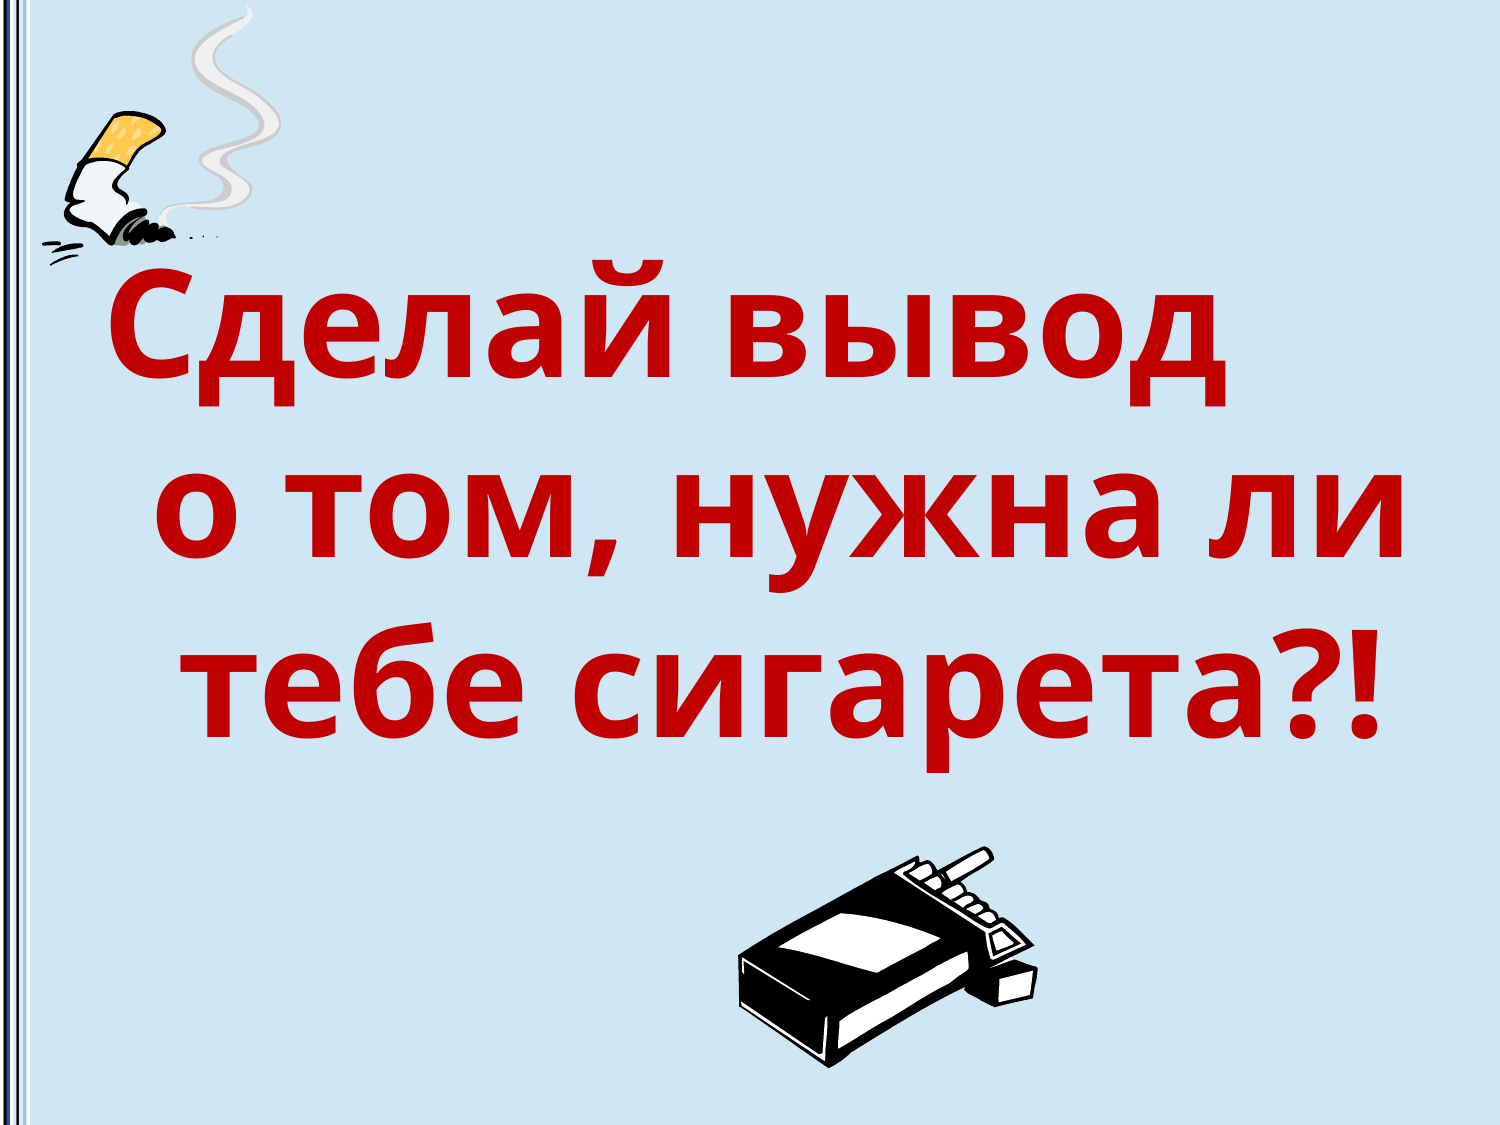

Сделай вывод о том, нужна ли тебе сигарета?!